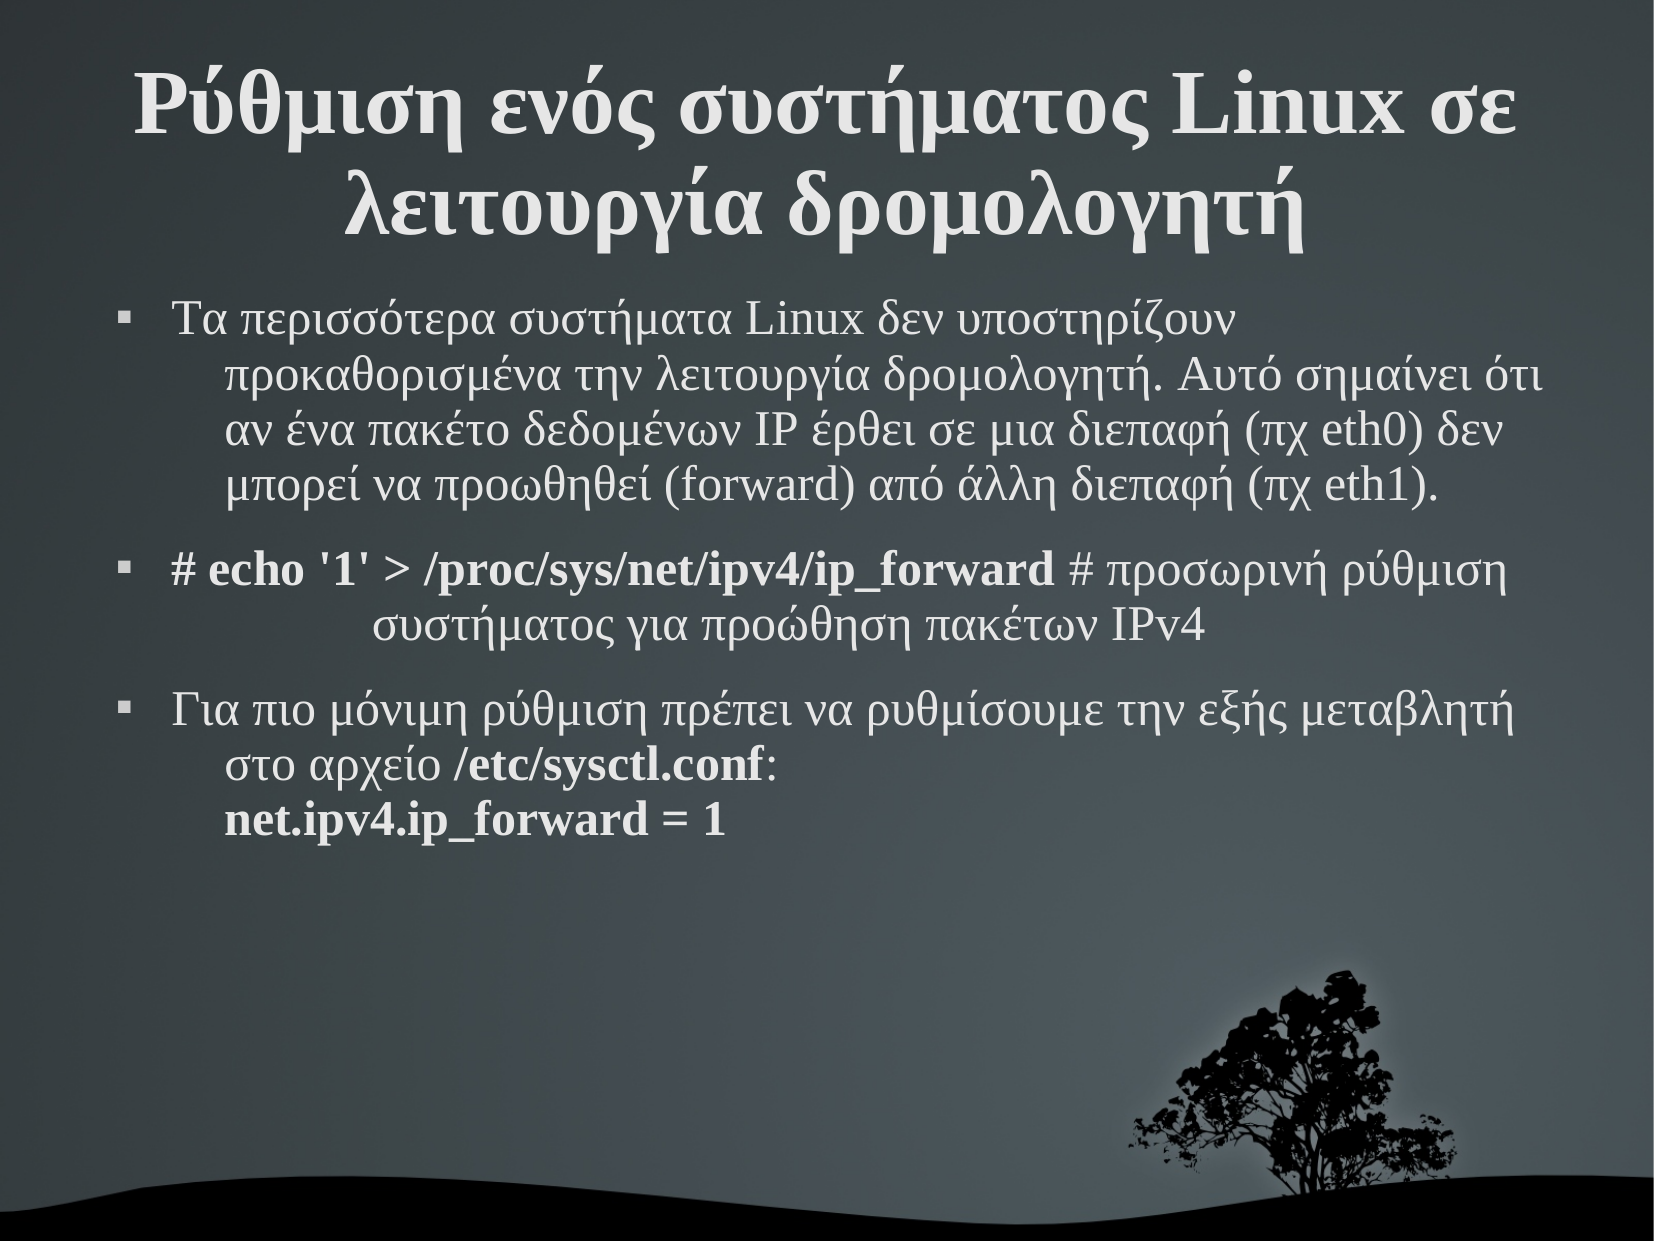

# Ρύθμιση ενός συστήματος Linux σε λειτουργία δρομολογητή
Τα περισσότερα συστήματα Linux δεν υποστηρίζουν προκαθορισμένα την λειτουργία δρομολογητή. Αυτό σημαίνει ότι αν ένα πακέτο δεδομένων IP έρθει σε μια διεπαφή (πχ eth0) δεν μπορεί να προωθηθεί (forward) από άλλη διεπαφή (πχ eth1).
# echo '1' > /proc/sys/net/ipv4/ip_forward # προσωρινή ρύθμιση 			συστήματος για προώθηση πακέτων IPv4
Για πιο μόνιμη ρύθμιση πρέπει να ρυθμίσουμε την εξής μεταβλητή στο αρχείο /etc/sysctl.conf:
net.ipv4.ip_forward = 1